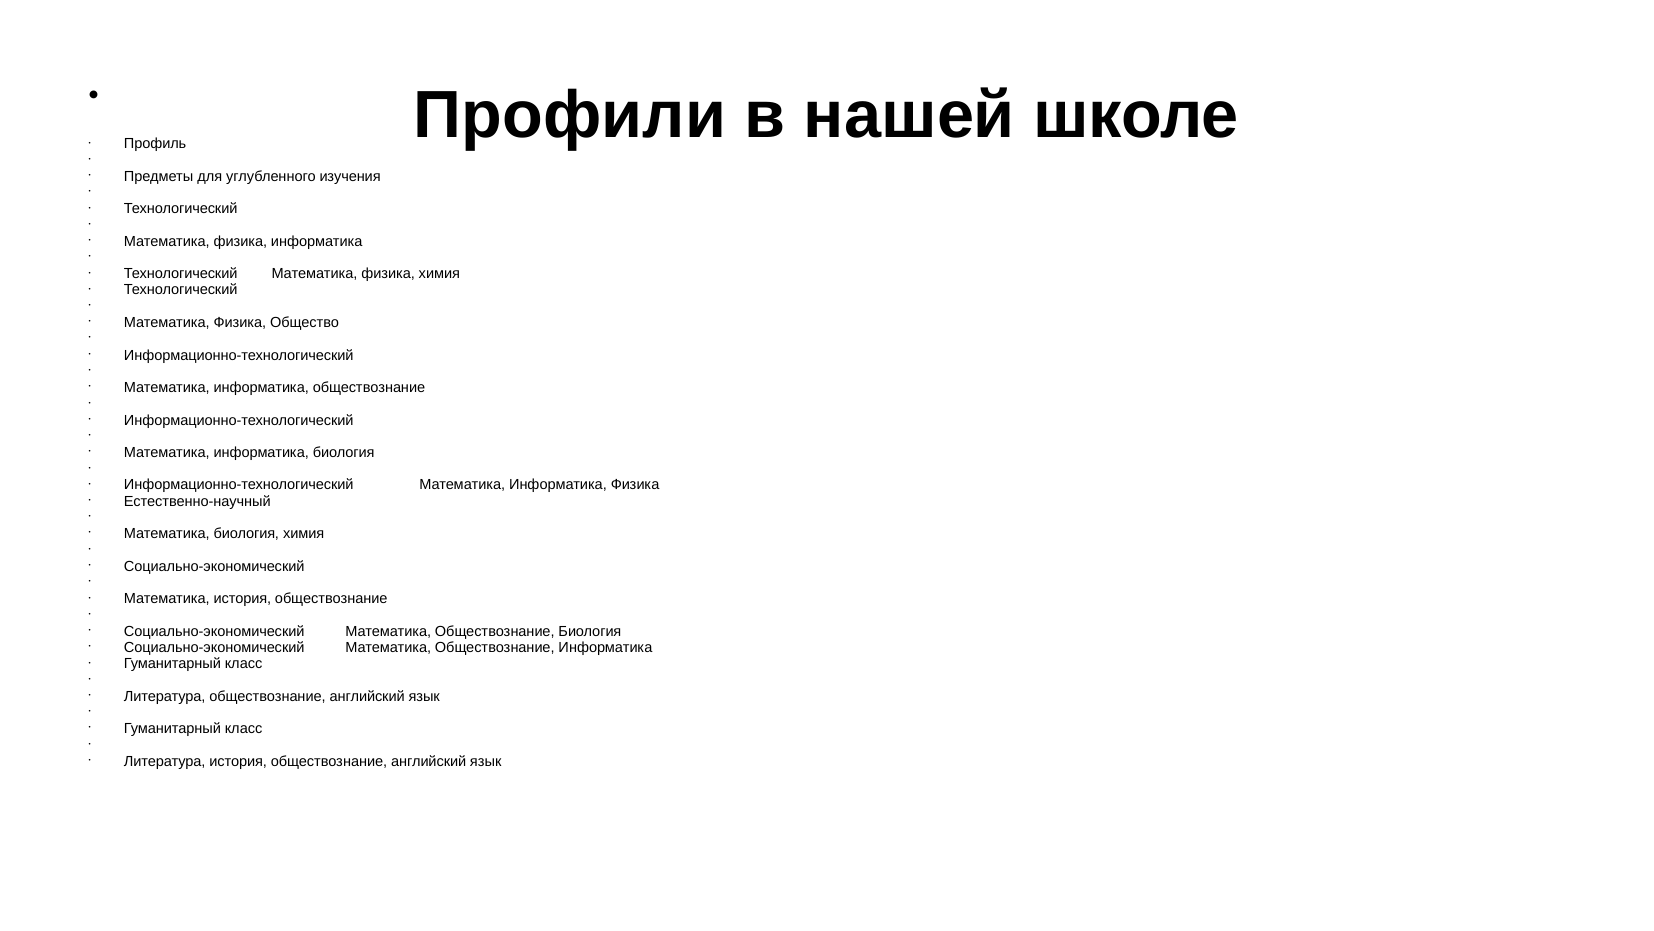

# Профили в нашей школе
Профиль
Предметы для углубленного изучения
Технологический
Математика, физика, информатика
Технологический	Математика, физика, химия
Технологический
Математика, Физика, Общество
Информационно-технологический
Математика, информатика, обществознание
Информационно-технологический
Математика, информатика, биология
Информационно-технологический	Математика, Информатика, Физика
Естественно-научный
Математика, биология, химия
Социально-экономический
Математика, история, обществознание
Социально-экономический	Математика, Обществознание, Биология
Социально-экономический	Математика, Обществознание, Информатика
Гуманитарный класс
Литература, обществознание, английский язык
Гуманитарный класс
Литература, история, обществознание, английский язык